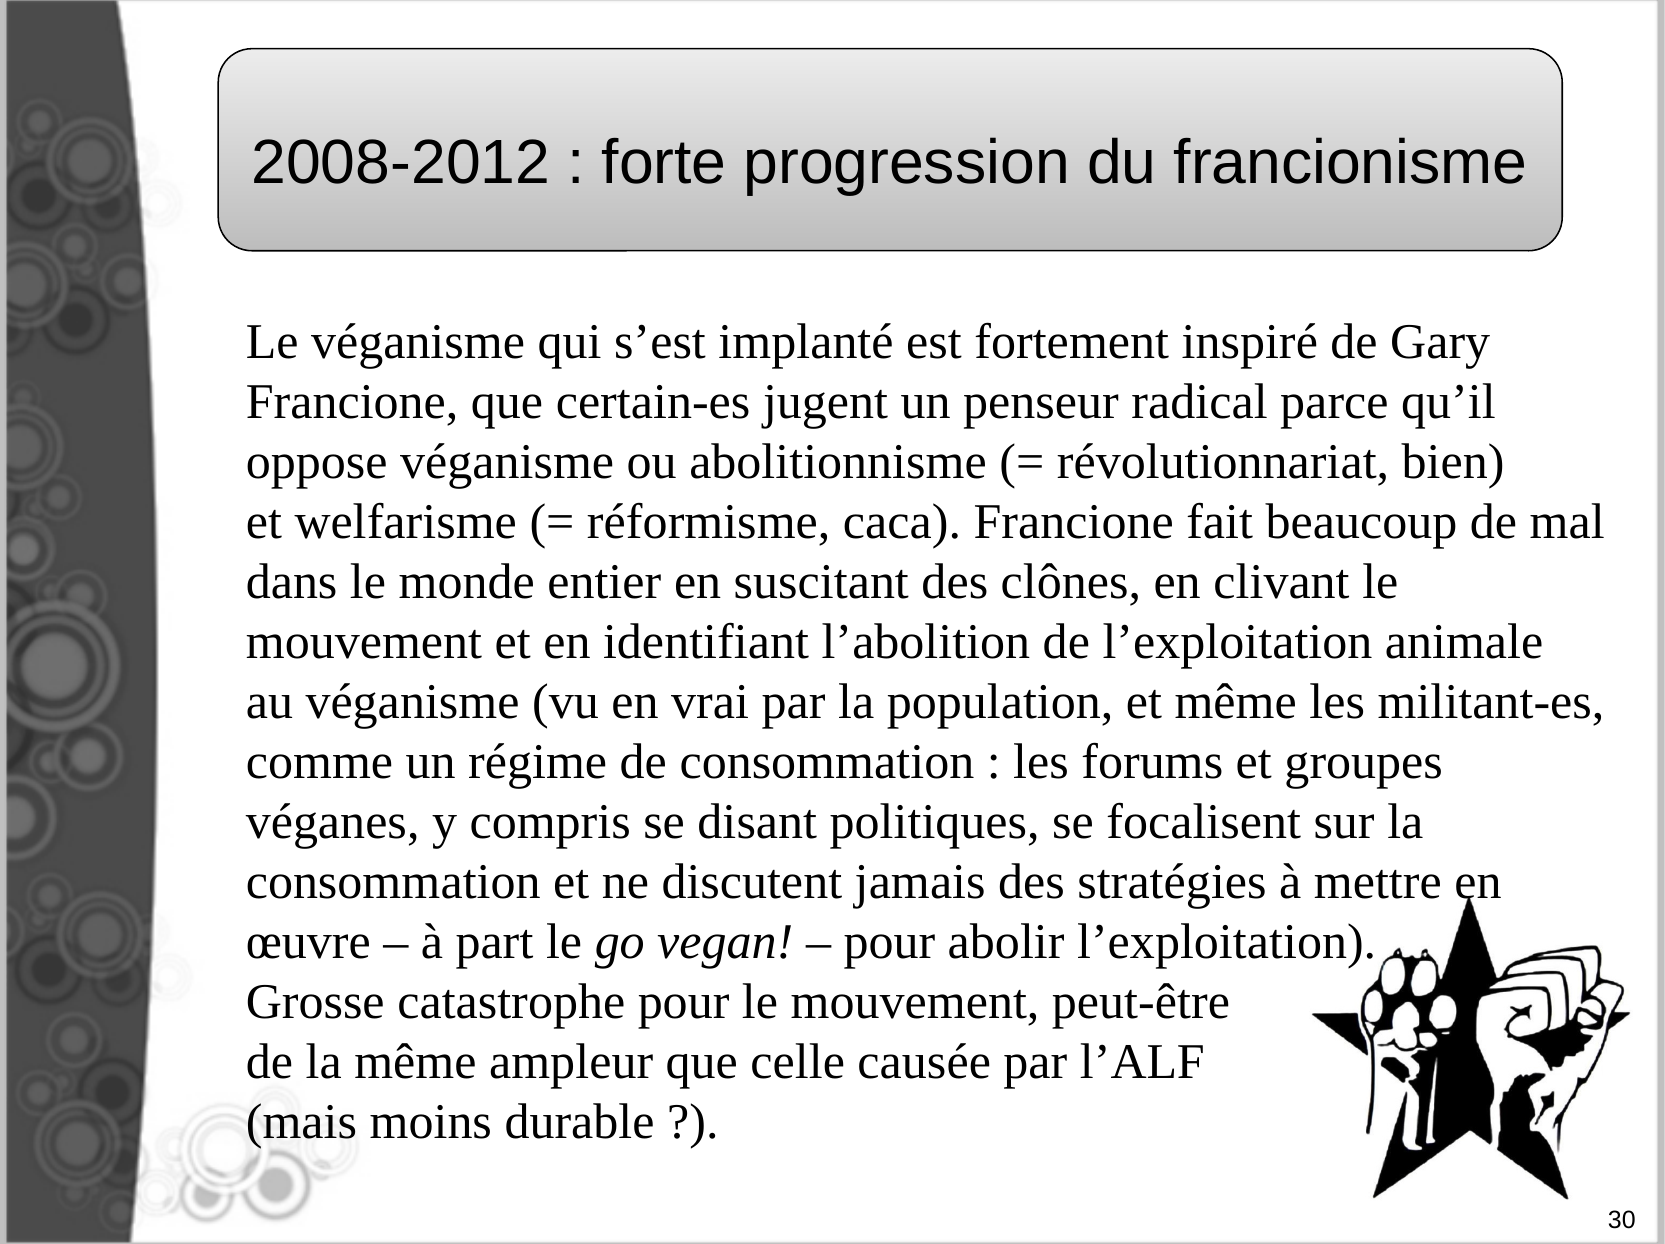

2008-2012 : forte progression du francionisme
Le véganisme qui s’est implanté est fortement inspiré de Gary Francione, que certain-es jugent un penseur radical parce qu’il oppose véganisme ou abolitionnisme (= révolutionnariat, bien)
et welfarisme (= réformisme, caca). Francione fait beaucoup de mal dans le monde entier en suscitant des clônes, en clivant le mouvement et en identifiant l’abolition de l’exploitation animale
au véganisme (vu en vrai par la population, et même les militant-es, comme un régime de consommation : les forums et groupes véganes, y compris se disant politiques, se focalisent sur la consommation et ne discutent jamais des stratégies à mettre en œuvre – à part le go vegan! – pour abolir l’exploitation).
Grosse catastrophe pour le mouvement, peut-être
de la même ampleur que celle causée par l’ALF
(mais moins durable ?).
30